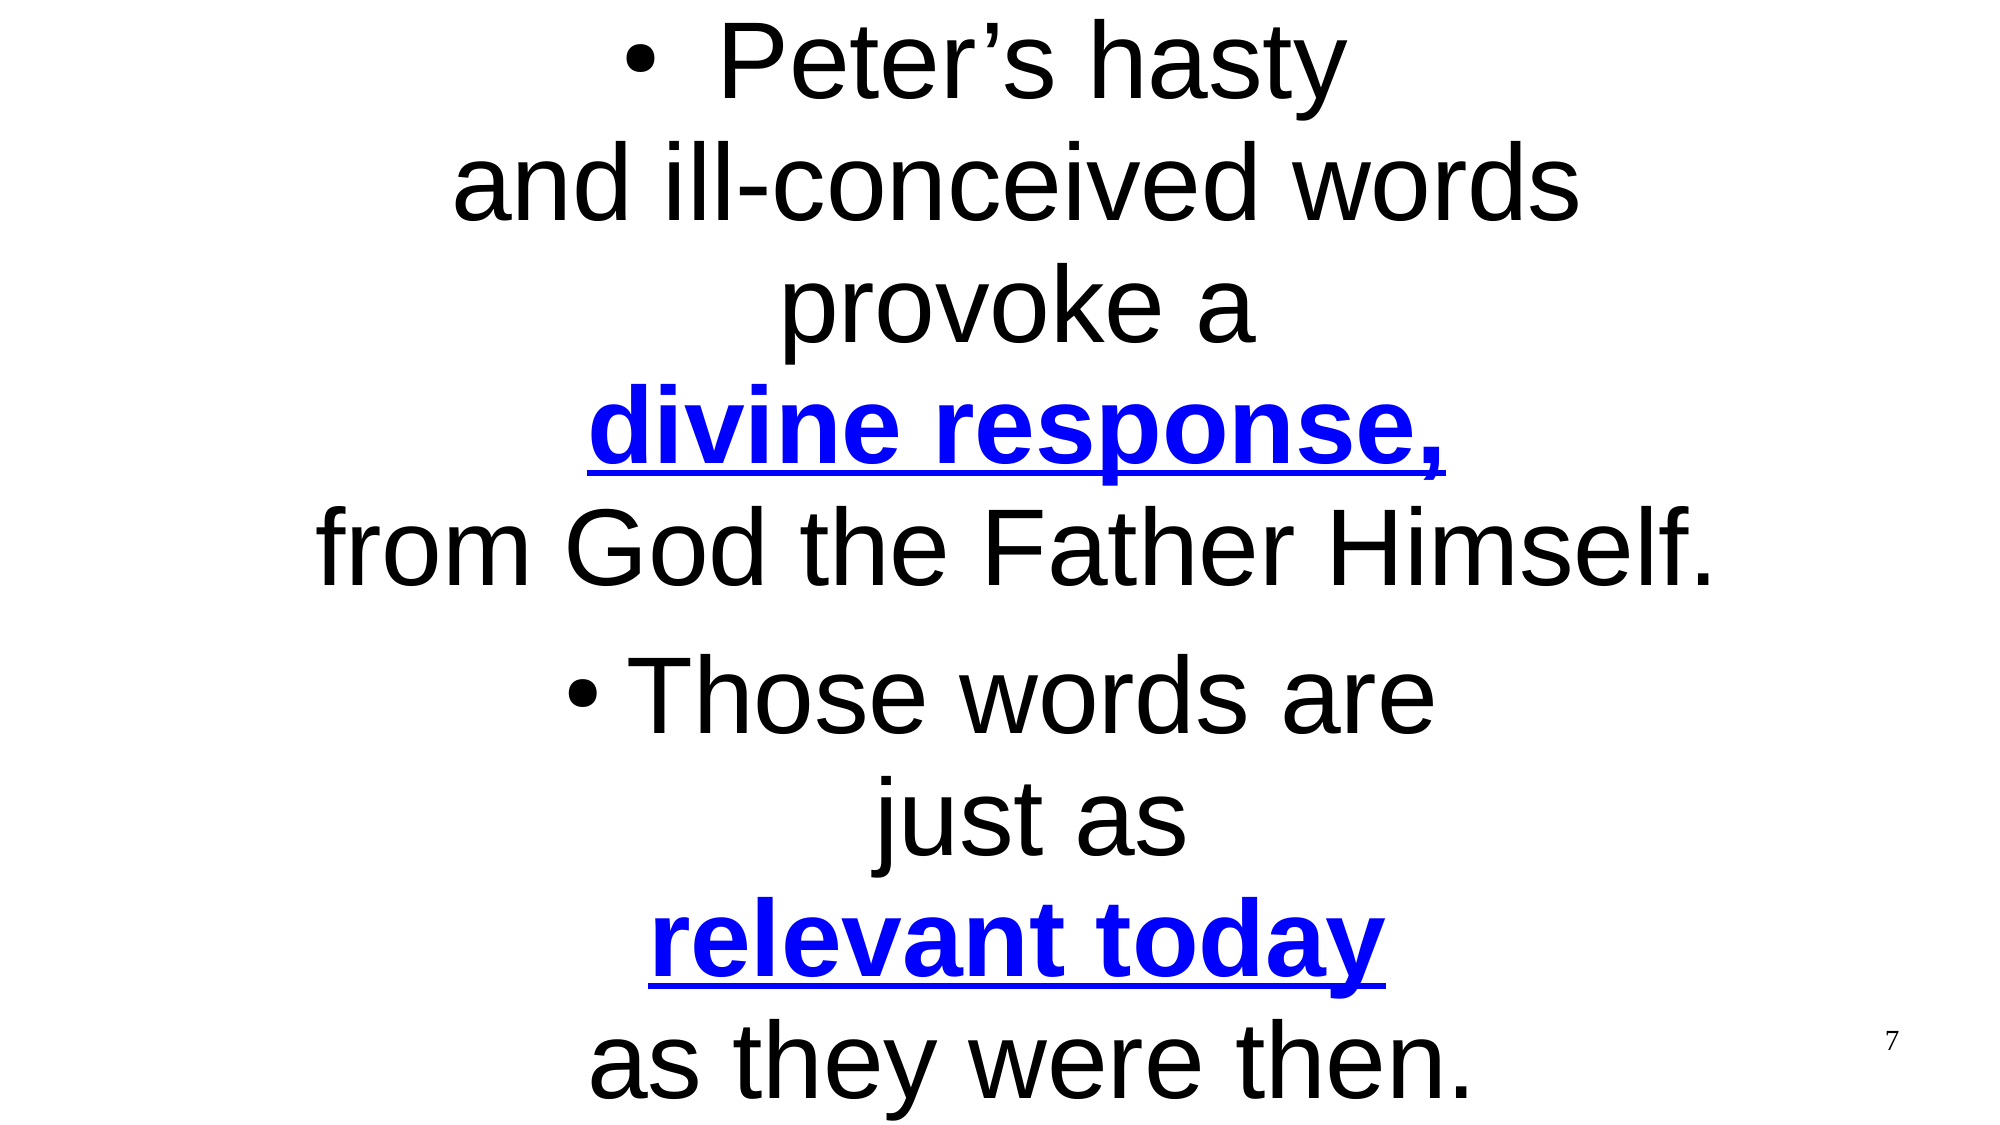

# Peter’s hasty and ill-conceived words provoke a divine response, from God the Father Himself.
Those words are
 just as
relevant today
as they were then.
7